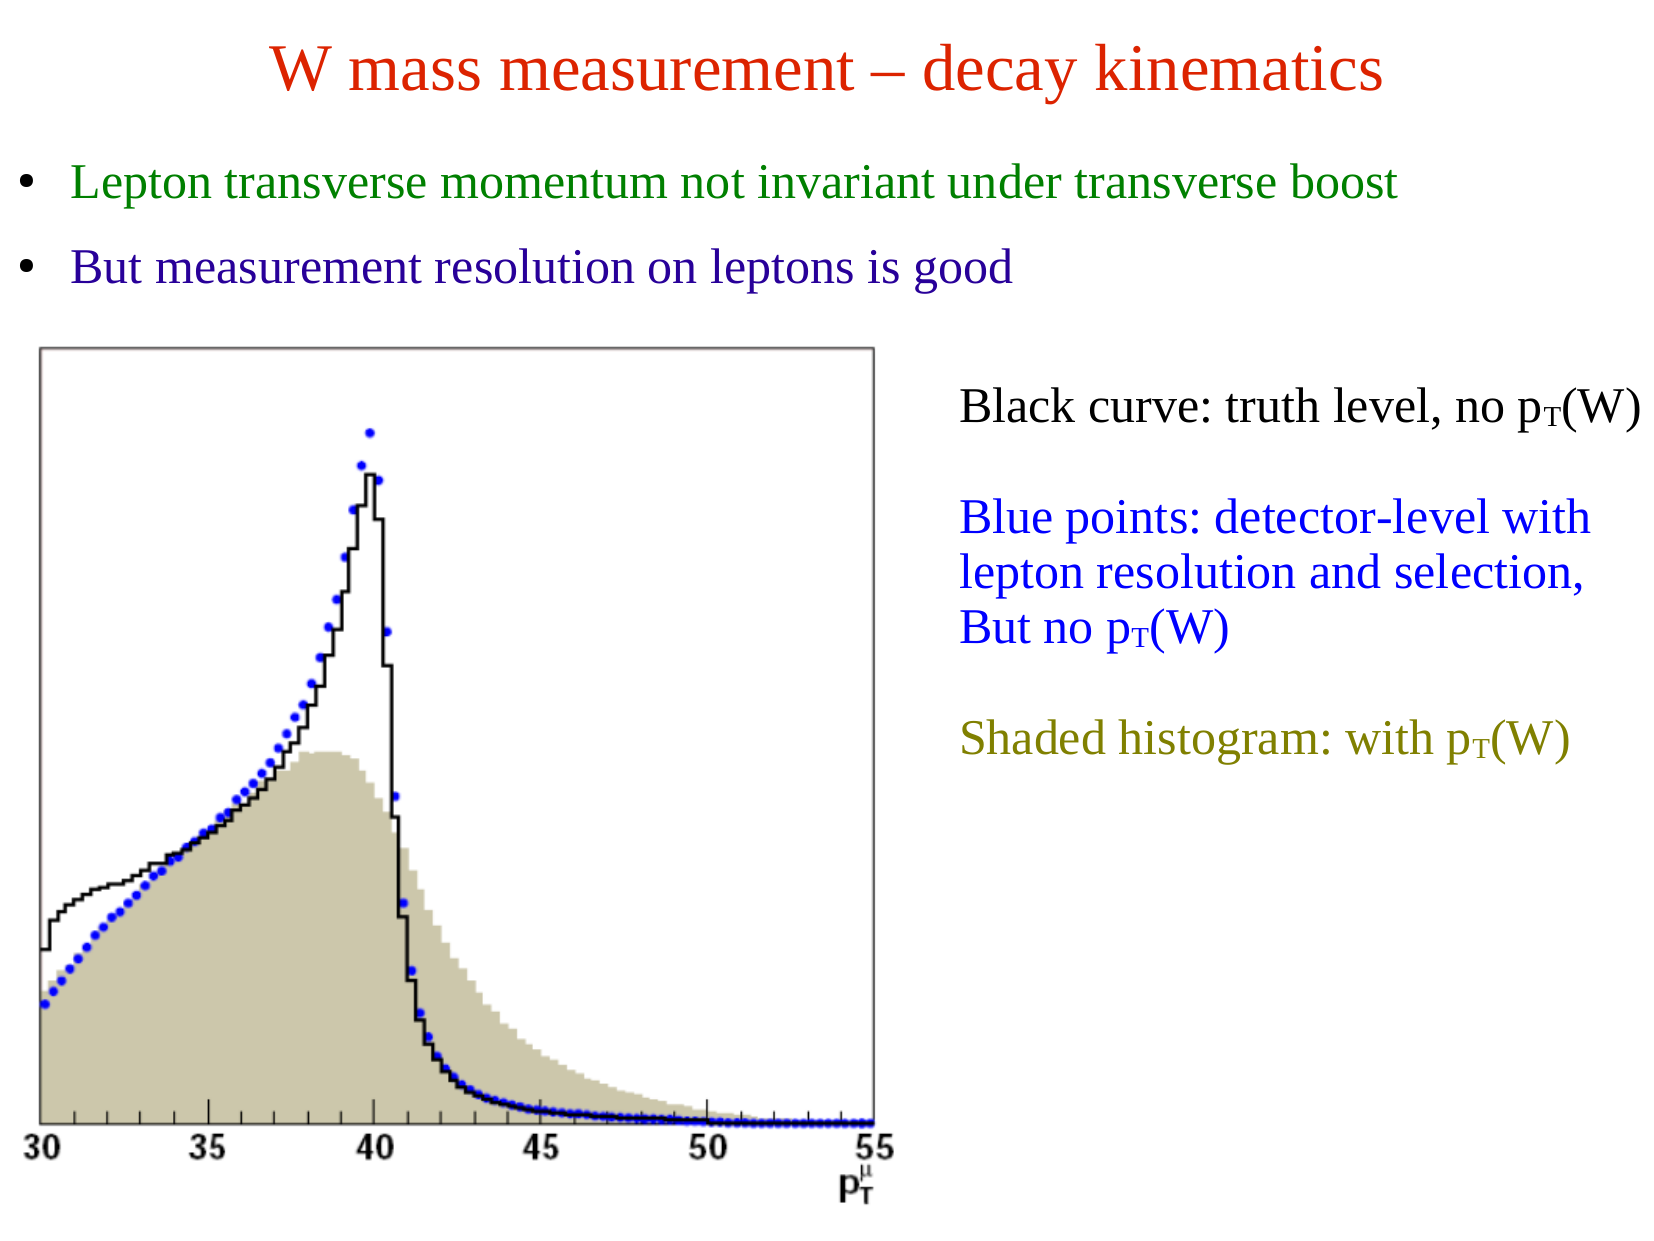

# W mass measurement – decay kinematics
Lepton transverse momentum not invariant under transverse boost
But measurement resolution on leptons is good
Black curve: truth level, no pT(W)
Blue points: detector-level with
lepton resolution and selection,
But no pT(W)
Shaded histogram: with pT(W)